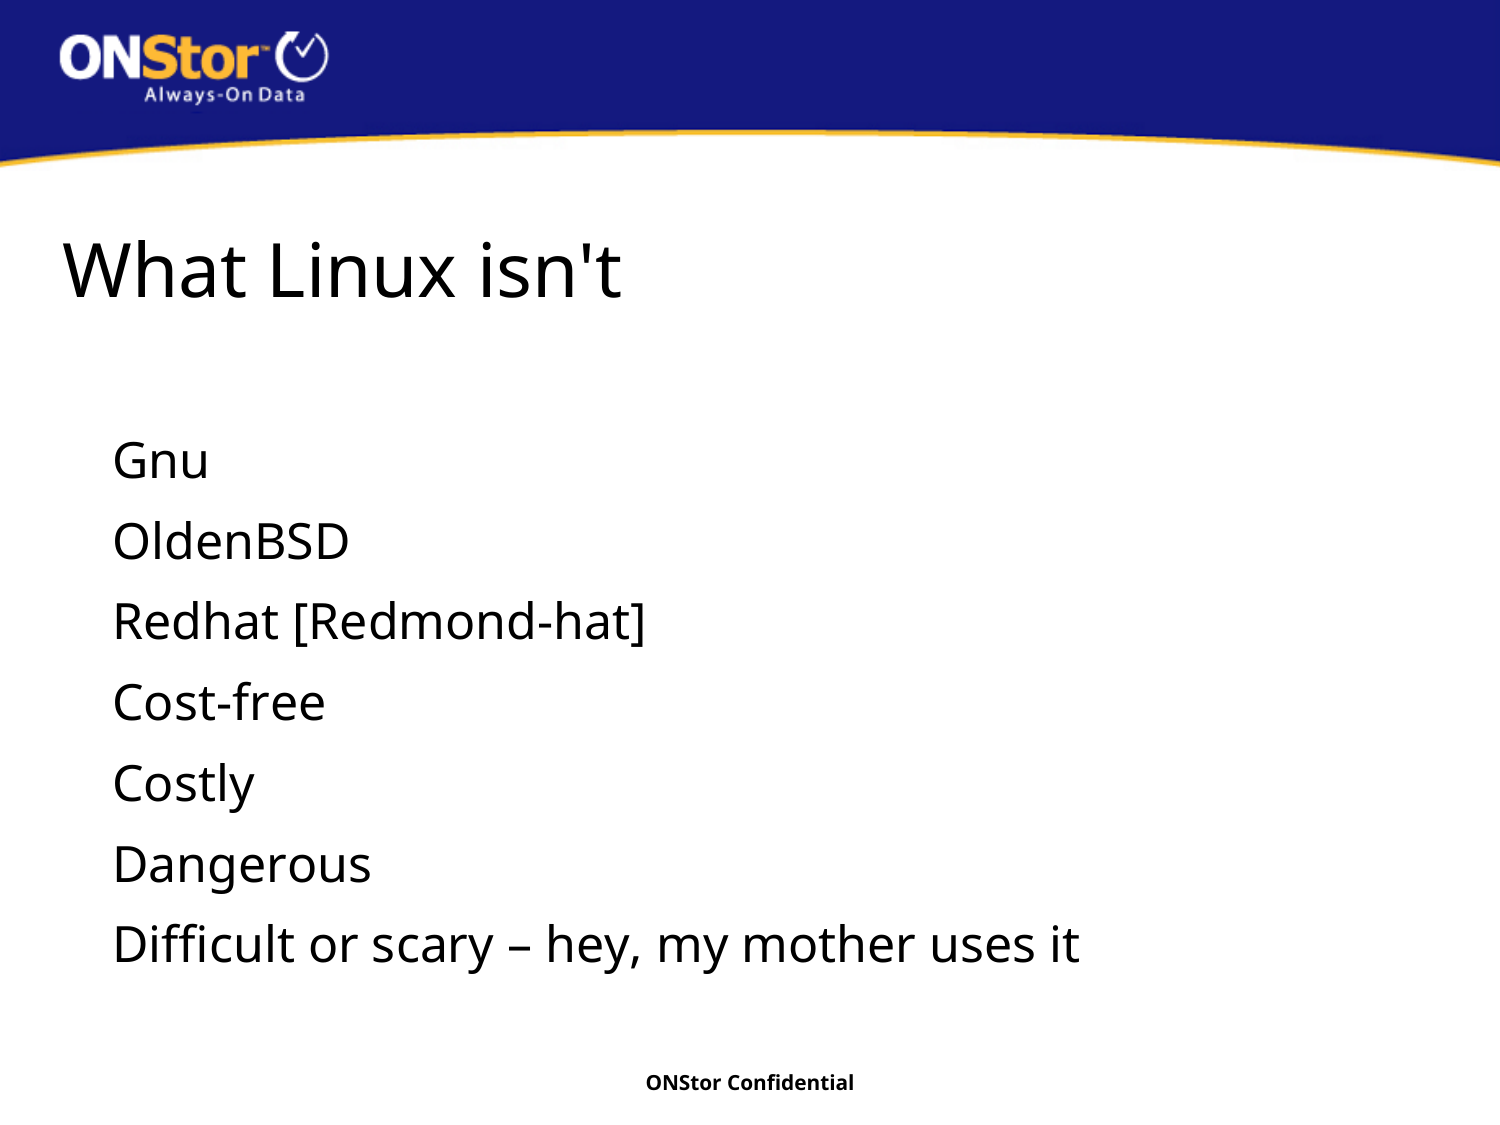

# What Linux isn't
Gnu
OldenBSD
Redhat [Redmond-hat]
Cost-free
Costly
Dangerous
Difficult or scary – hey, my mother uses it